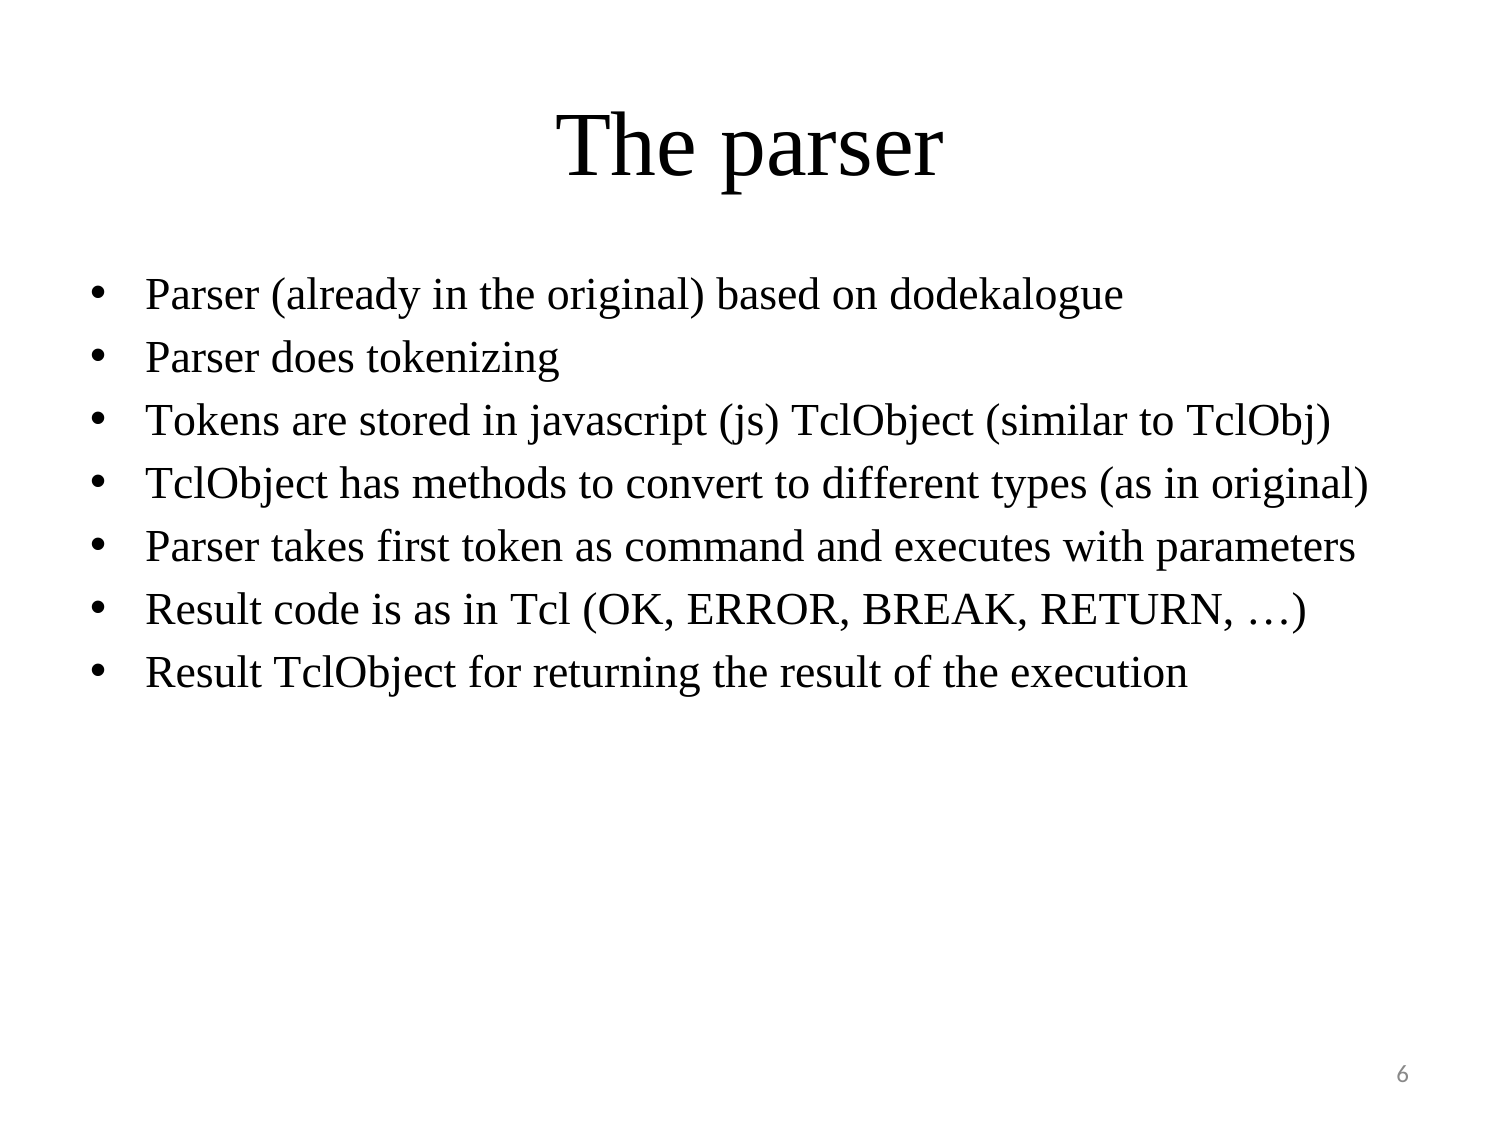

The parser
Parser (already in the original) based on dodekalogue
Parser does tokenizing
Tokens are stored in javascript (js) TclObject (similar to TclObj)
TclObject has methods to convert to different types (as in original)
Parser takes first token as command and executes with parameters
Result code is as in Tcl (OK, ERROR, BREAK, RETURN, …)
Result TclObject for returning the result of the execution
6